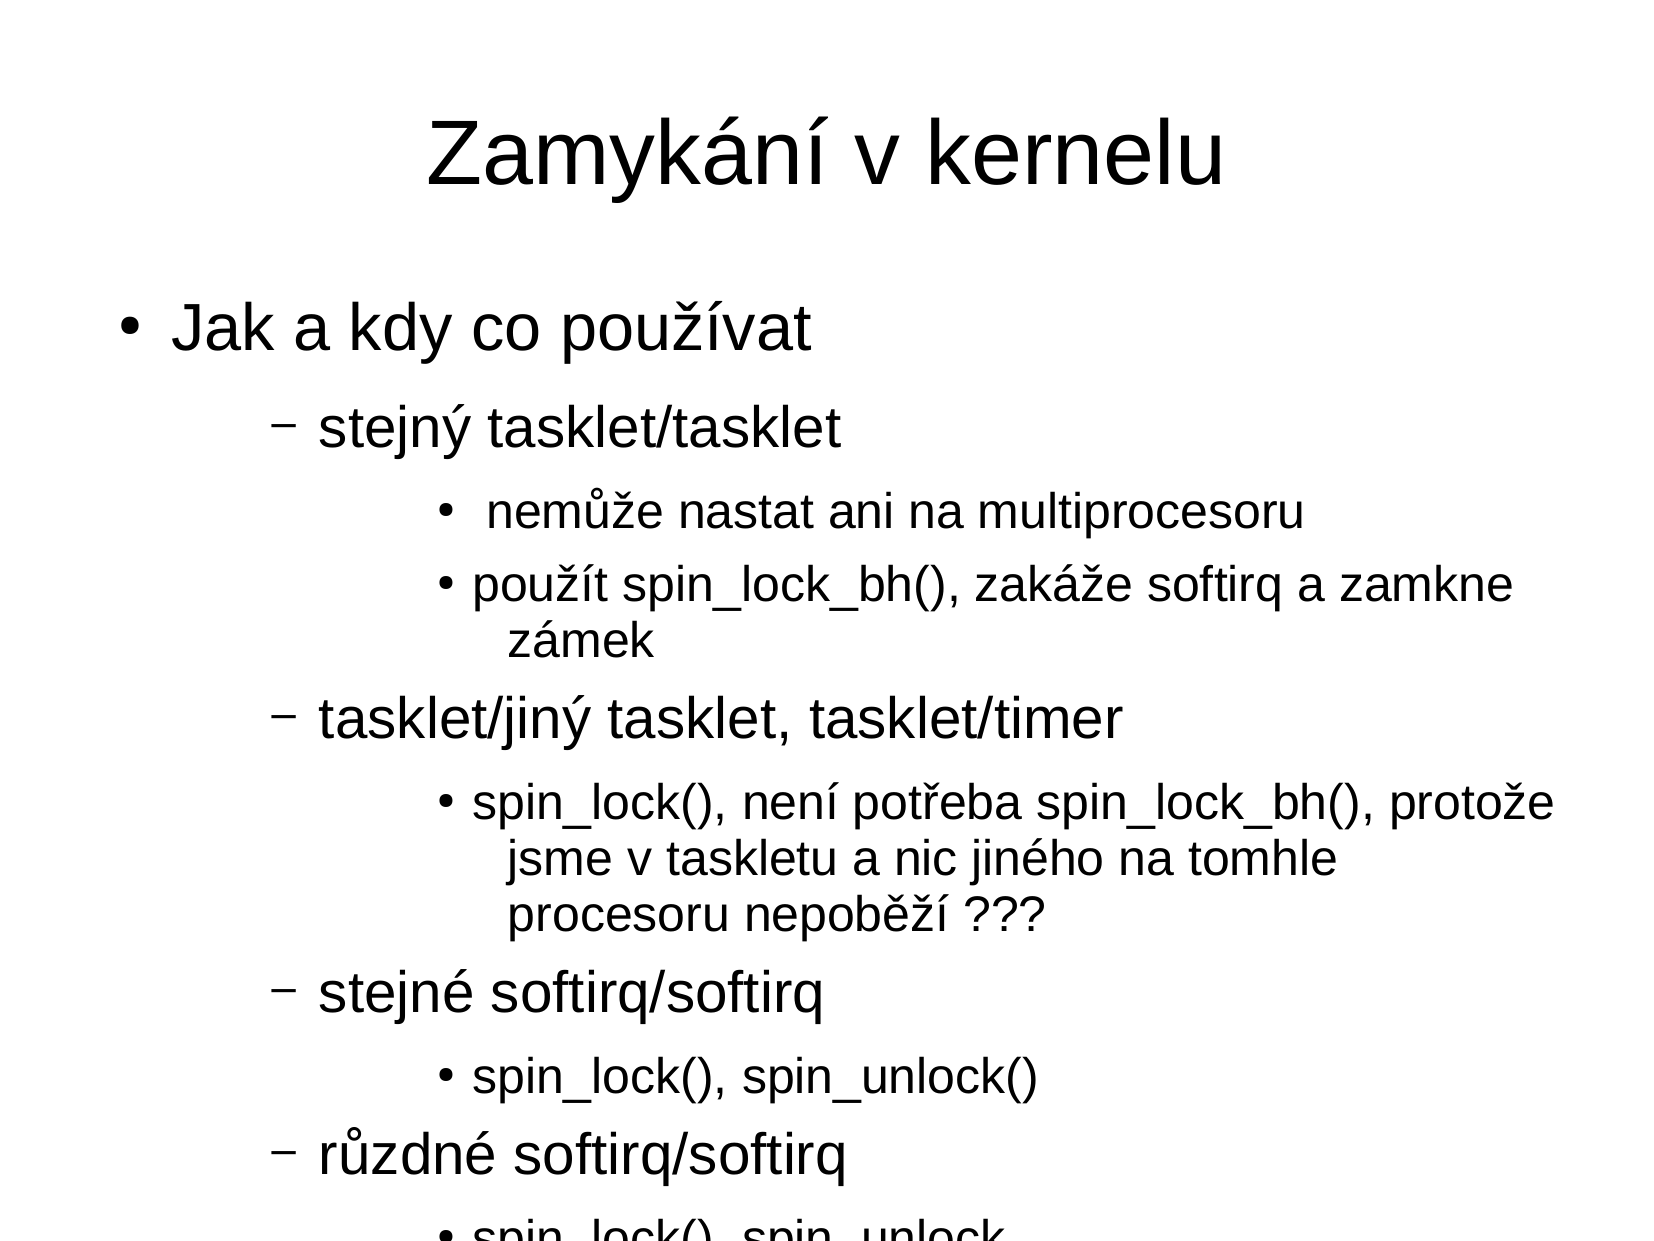

# Zamykání v kernelu
Jak a kdy co používat
stejný tasklet/tasklet
 nemůže nastat ani na multiprocesoru
použít spin_lock_bh(), zakáže softirq a zamkne zámek
tasklet/jiný tasklet, tasklet/timer
spin_lock(), není potřeba spin_lock_bh(), protože jsme v taskletu a nic jiného na tomhle procesoru nepoběží ???
stejné softirq/softirq
spin_lock(), spin_unlock()
růzdné softirq/softirq
spin_lock(), spin_unlock